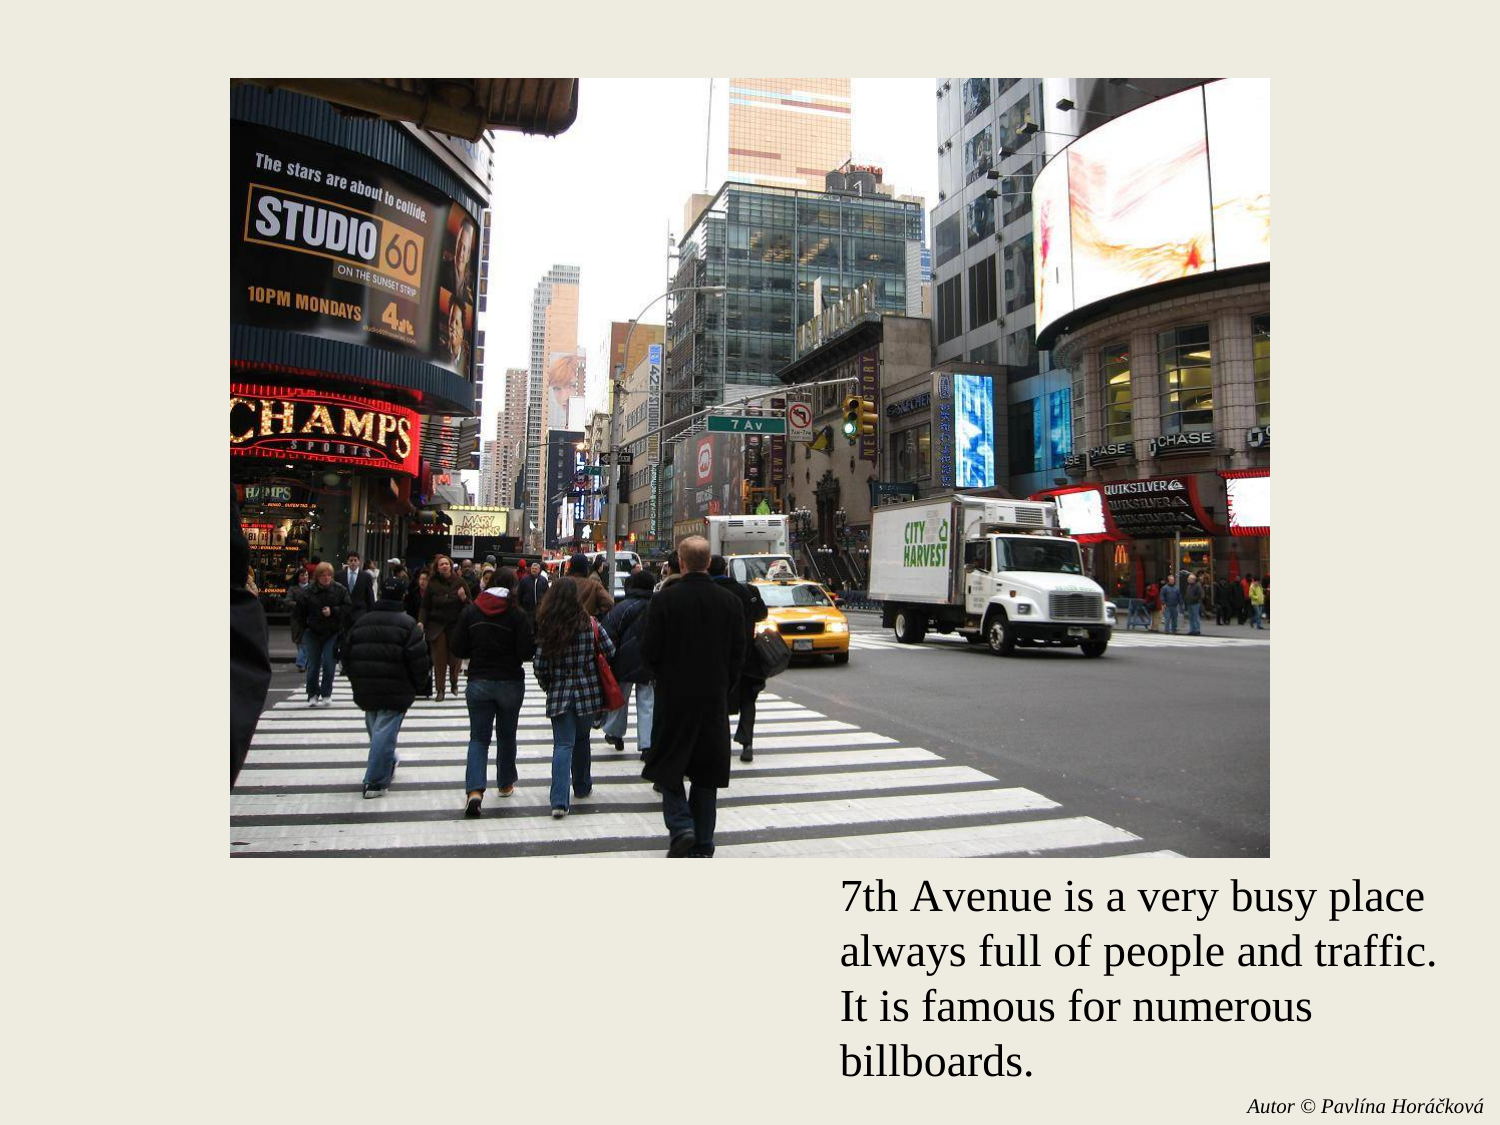

7th Avenue is a very busy place
always full of people and traffic.
It is famous for numerous
billboards.
Autor © Pavlína Horáčková